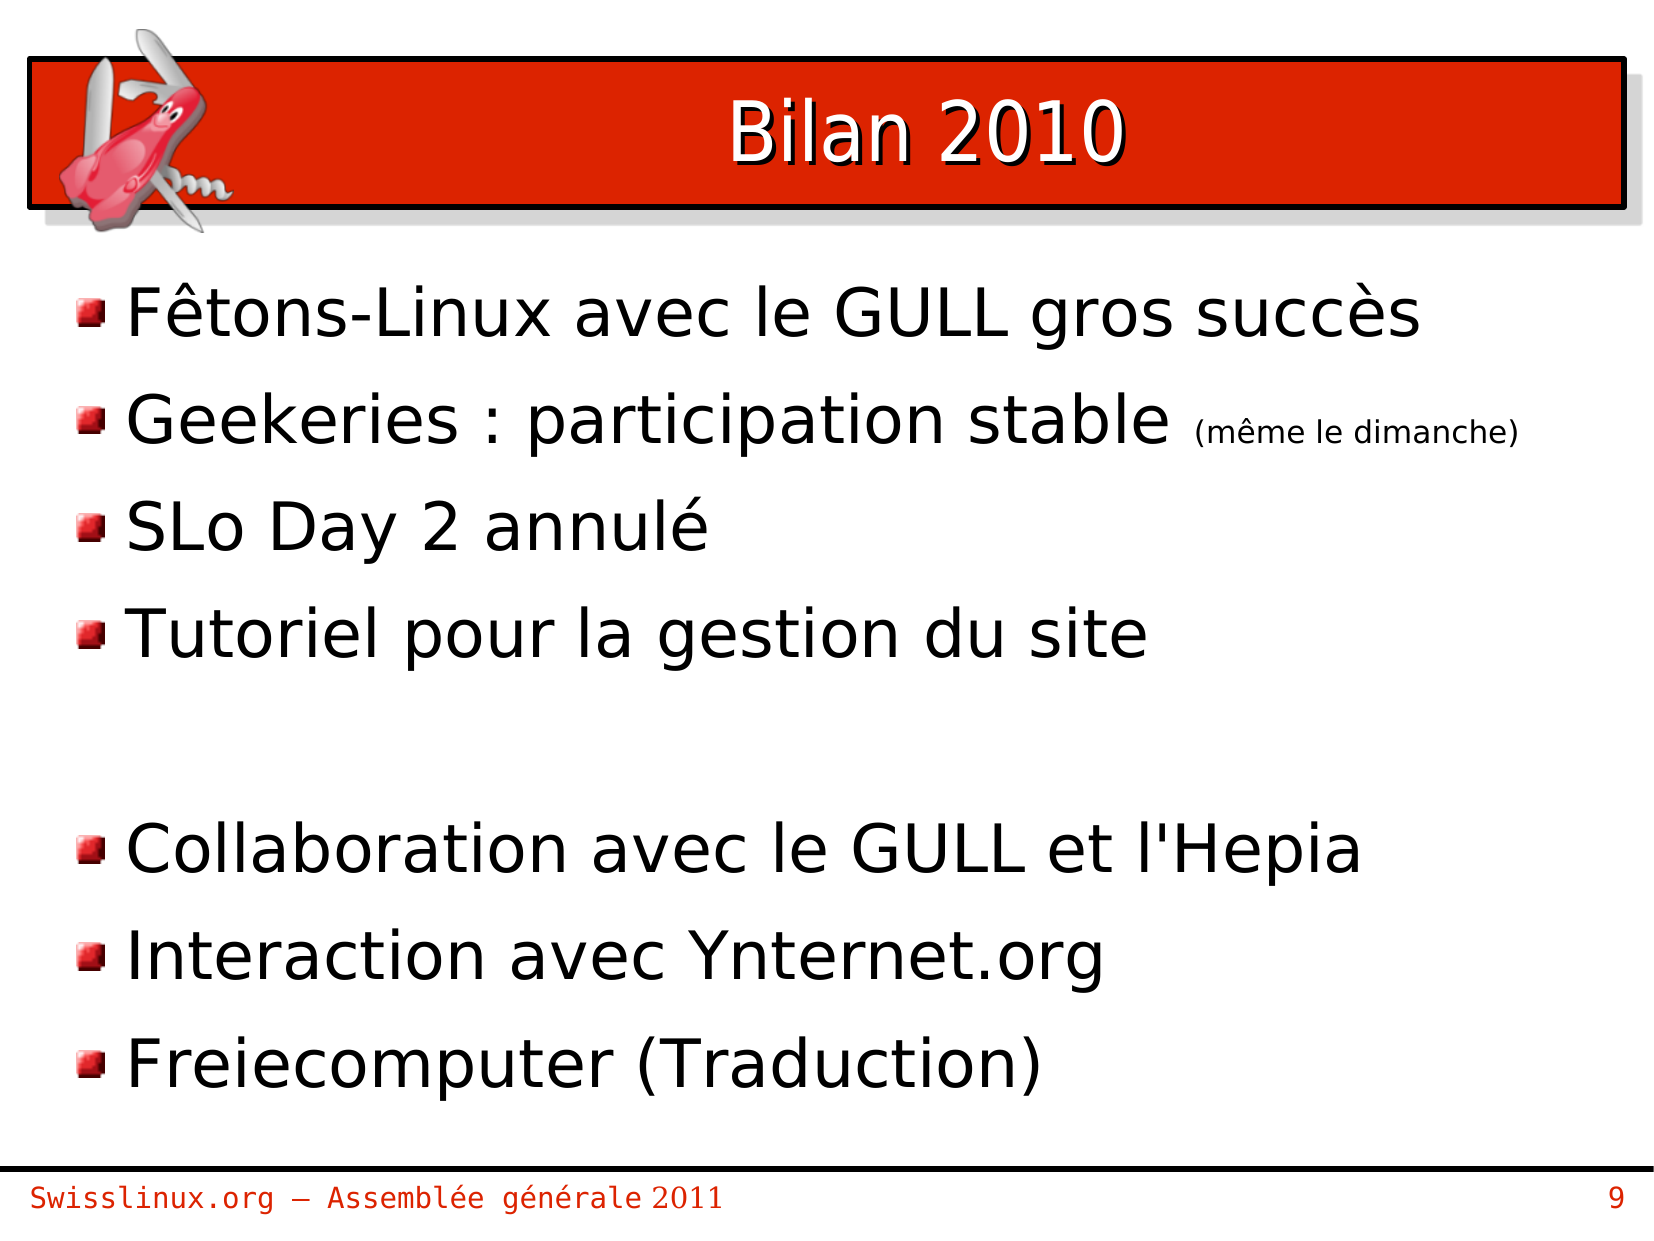

# Bilan 2010
 Fêtons-Linux avec le GULL gros succès
 Geekeries : participation stable (même le dimanche)
 SLo Day 2 annulé
 Tutoriel pour la gestion du site
 Collaboration avec le GULL et l'Hepia
 Interaction avec Ynternet.org
 Freiecomputer (Traduction)
26 Janvier 2007
9